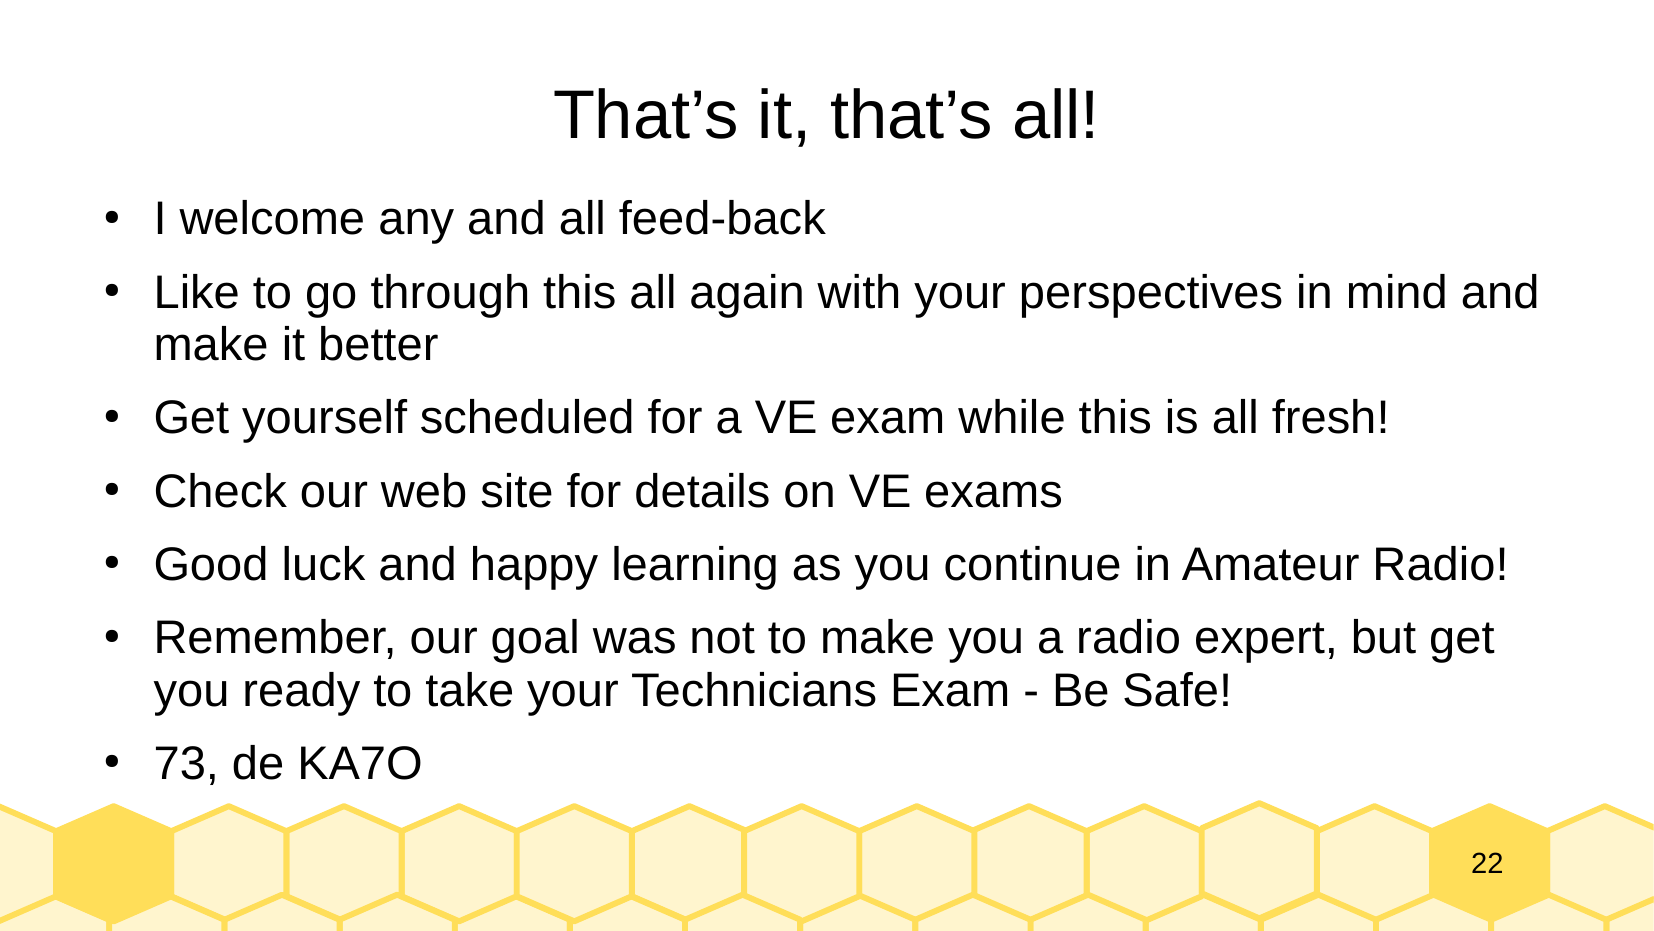

# That’s it, that’s all!
I welcome any and all feed-back
Like to go through this all again with your perspectives in mind and make it better
Get yourself scheduled for a VE exam while this is all fresh!
Check our web site for details on VE exams
Good luck and happy learning as you continue in Amateur Radio!
Remember, our goal was not to make you a radio expert, but get you ready to take your Technicians Exam - Be Safe!
73, de KA7O